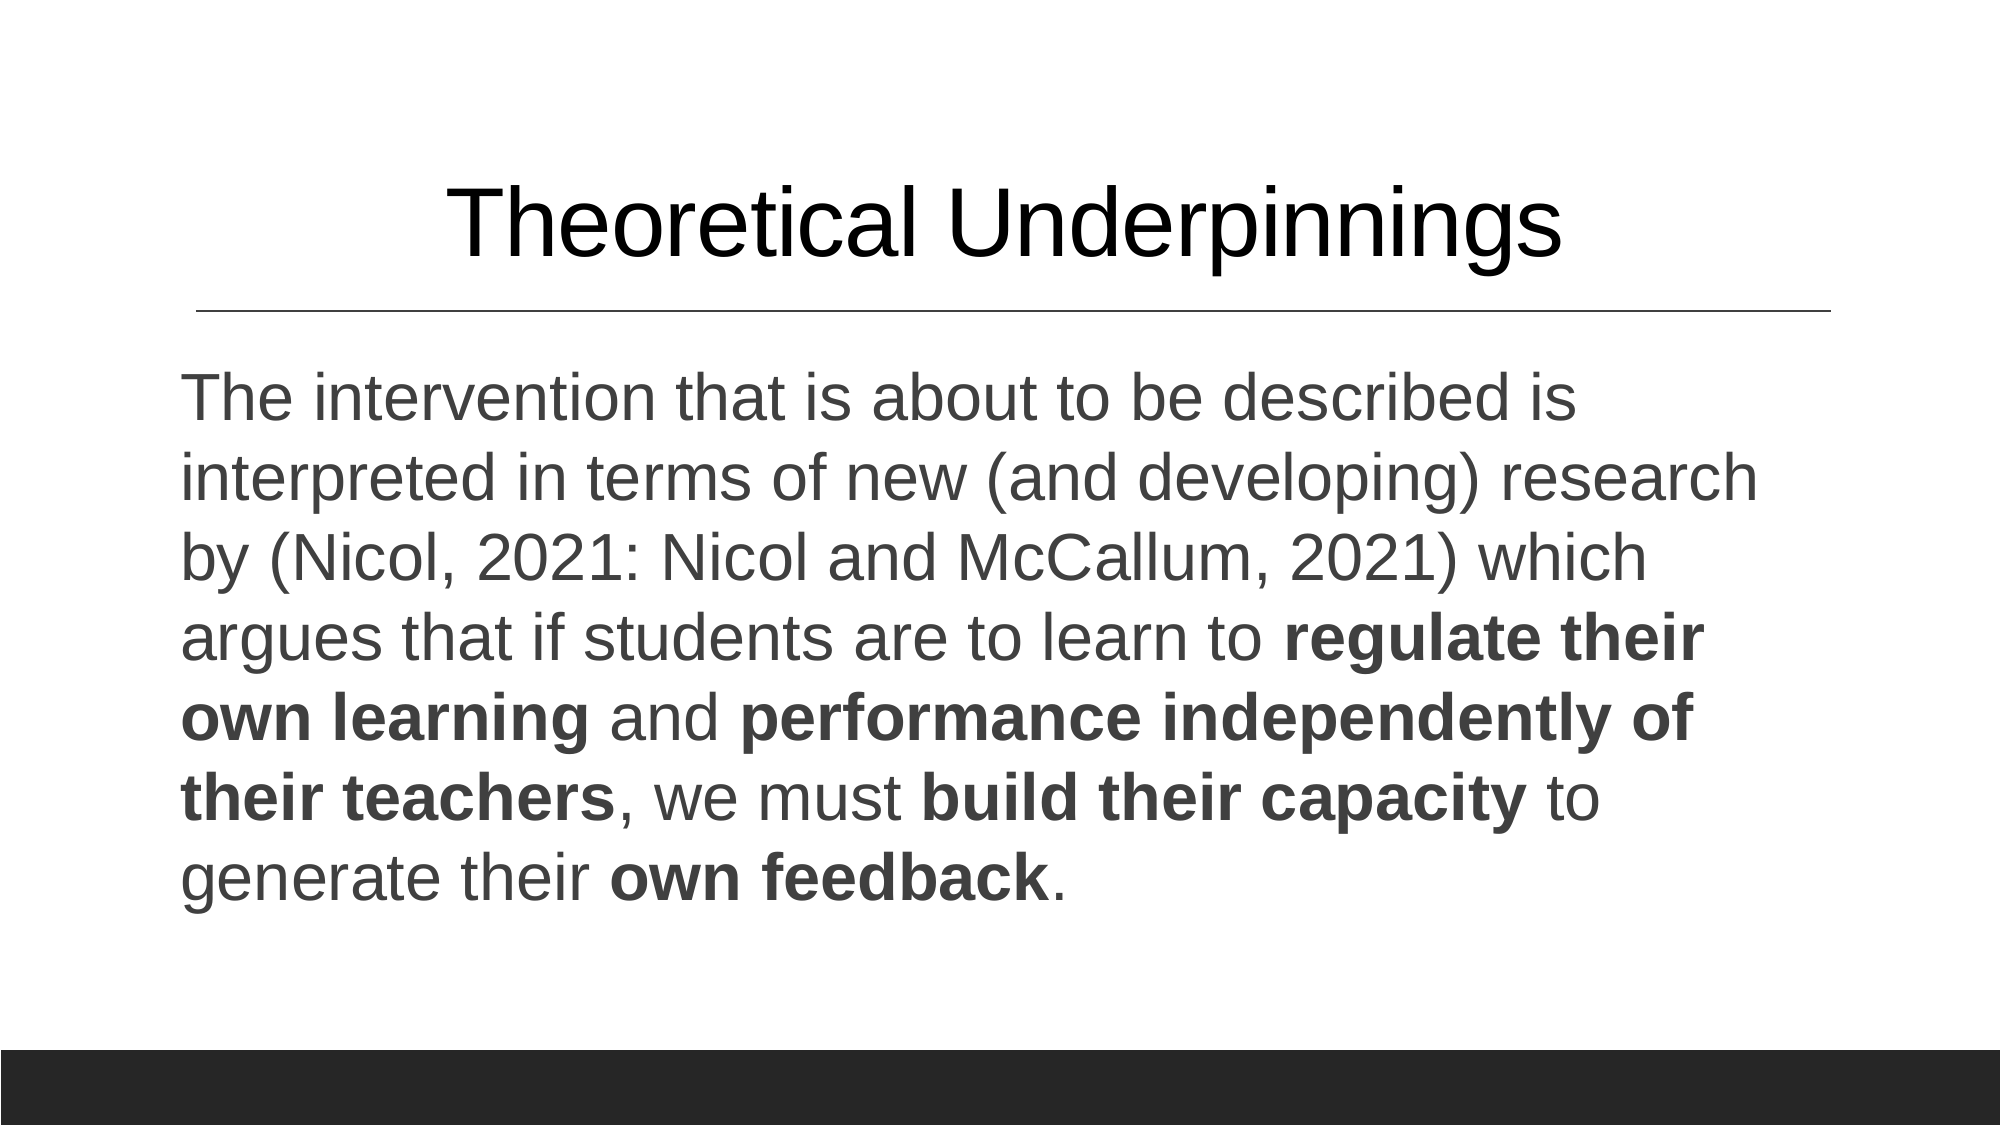

# Theoretical Underpinnings
The intervention that is about to be described is interpreted in terms of new (and developing) research by (Nicol, 2021: Nicol and McCallum, 2021) which argues that if students are to learn to regulate their own learning and performance independently of their teachers, we must build their capacity to generate their own feedback.